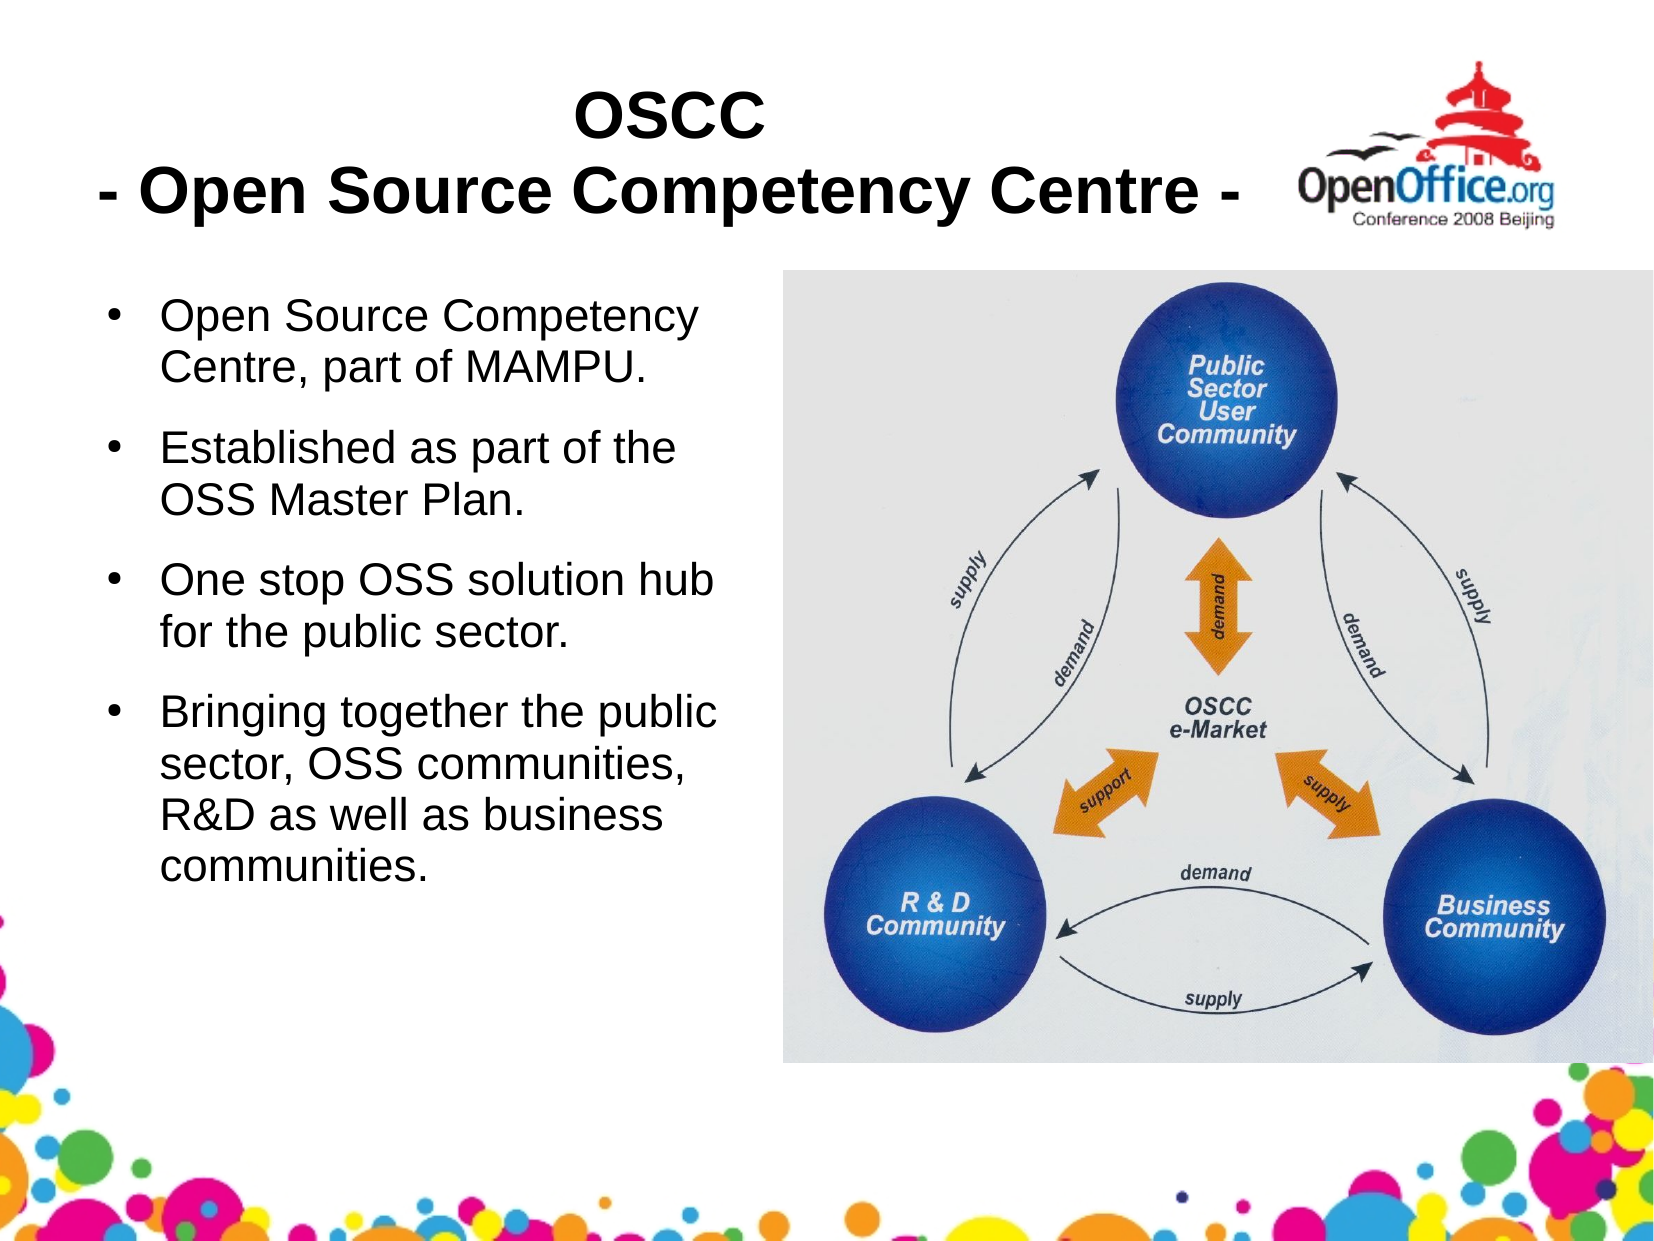

# OSCC - Open Source Competency Centre -
Open Source Competency Centre, part of MAMPU.
Established as part of the OSS Master Plan.
One stop OSS solution hub for the public sector.
Bringing together the public sector, OSS communities, R&D as well as business communities.